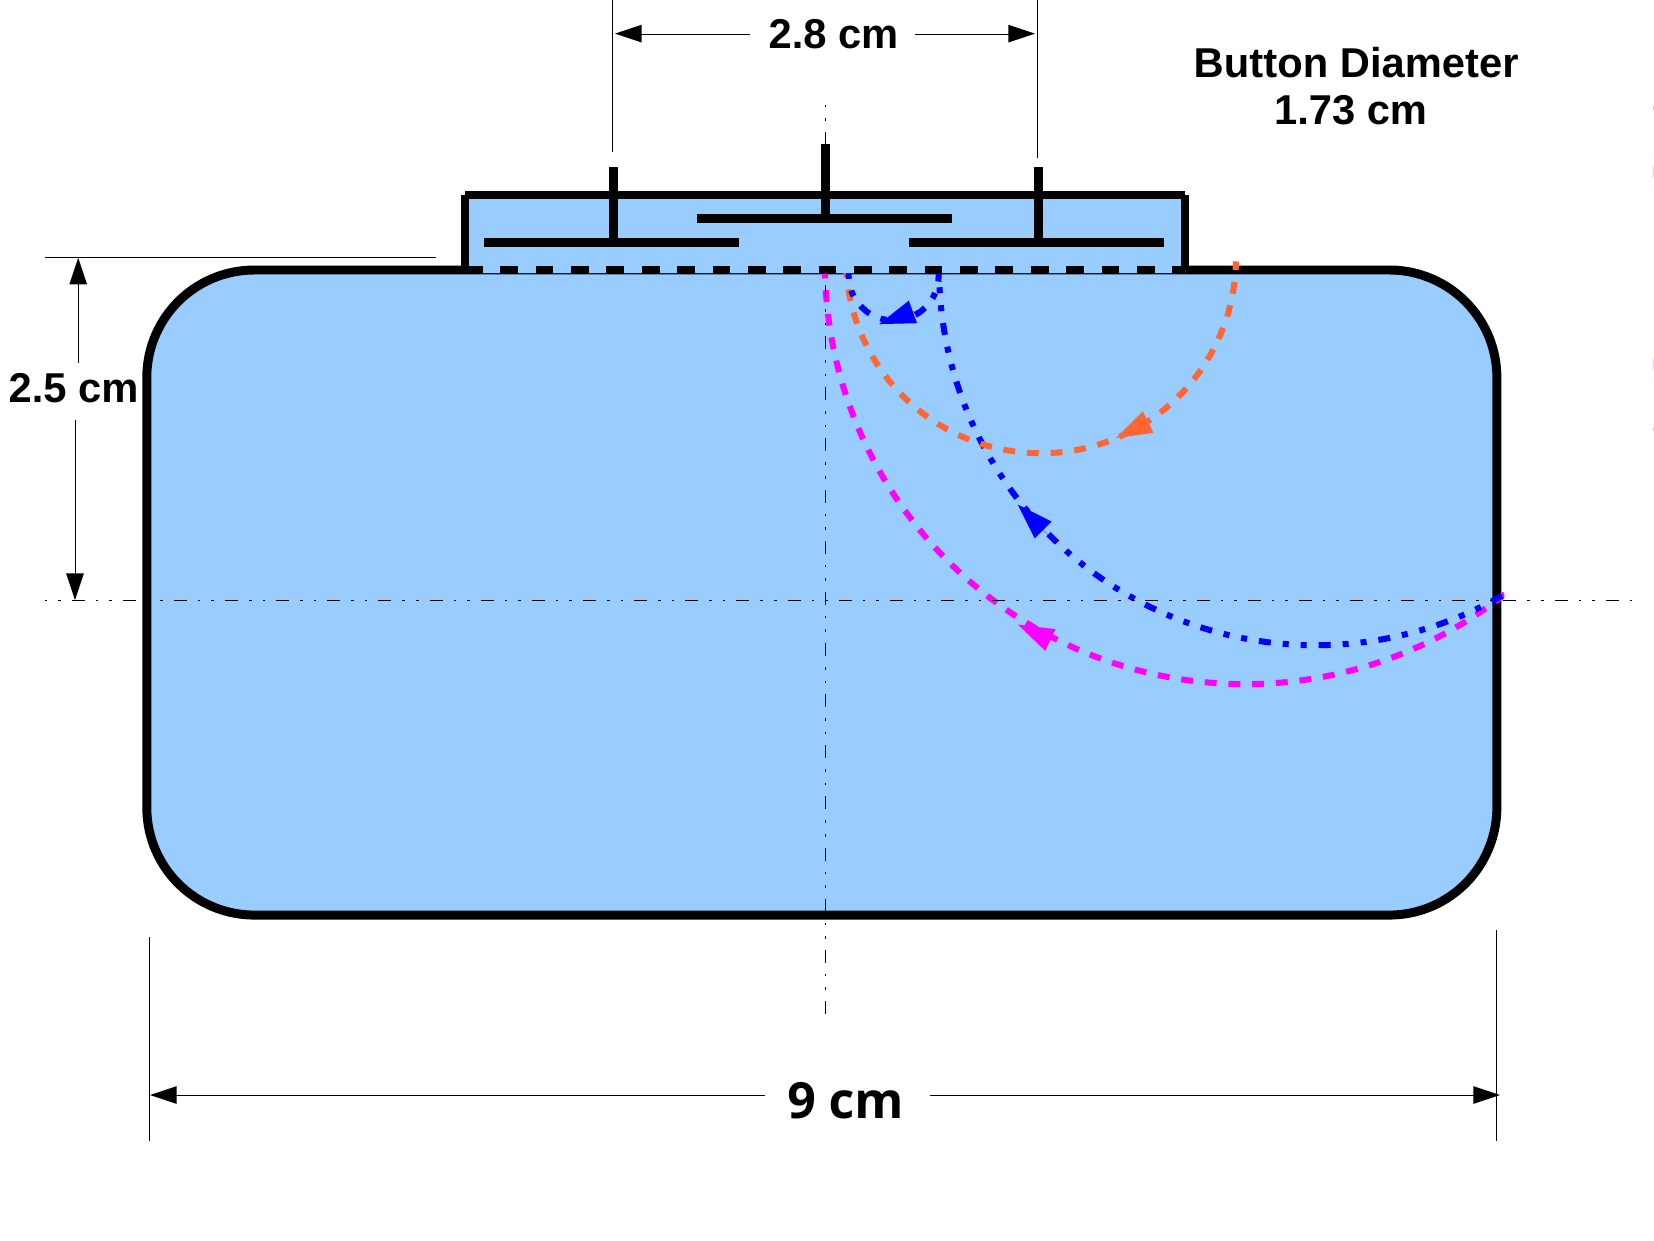

2.8 cm
Button Diameter
 1.73 cm
2.5 cm
9 cm